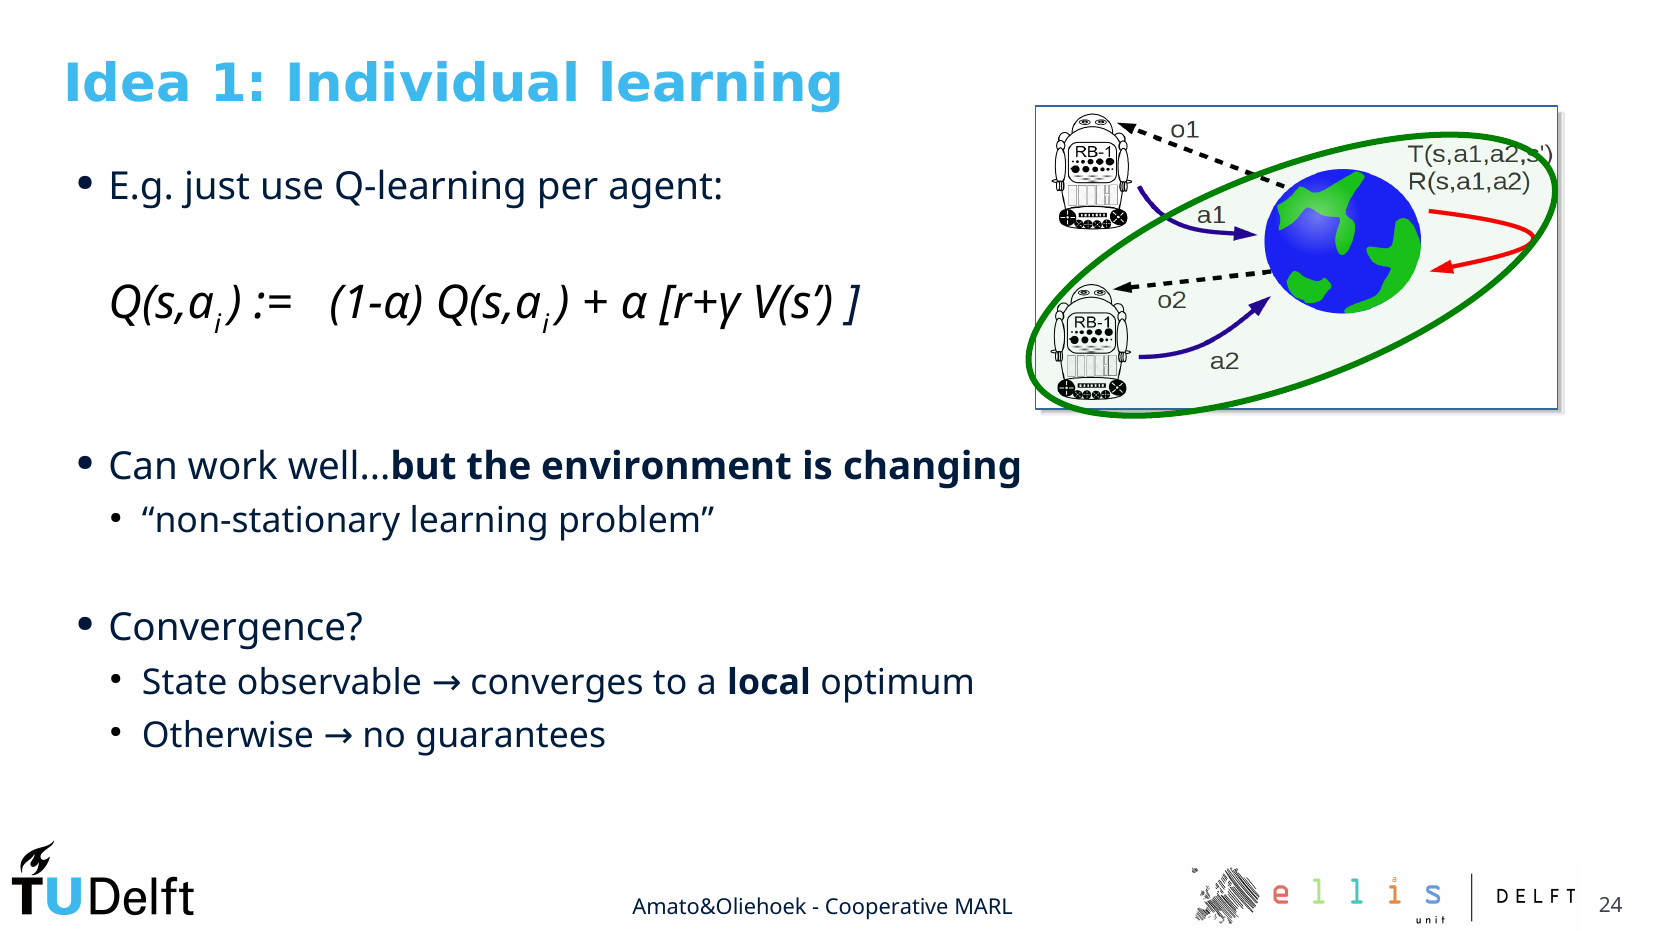

# Idea 1: Individual learning
E.g. just use Q-learning per agent:
Q(s,ai ) := (1-α) Q(s,ai ) + α [r+γ V(s’) ]
Can work well...but the environment is changing
“non-stationary learning problem”
Convergence?
State observable → converges to a local optimum
Otherwise → no guarantees
Amato&Oliehoek - Cooperative MARL